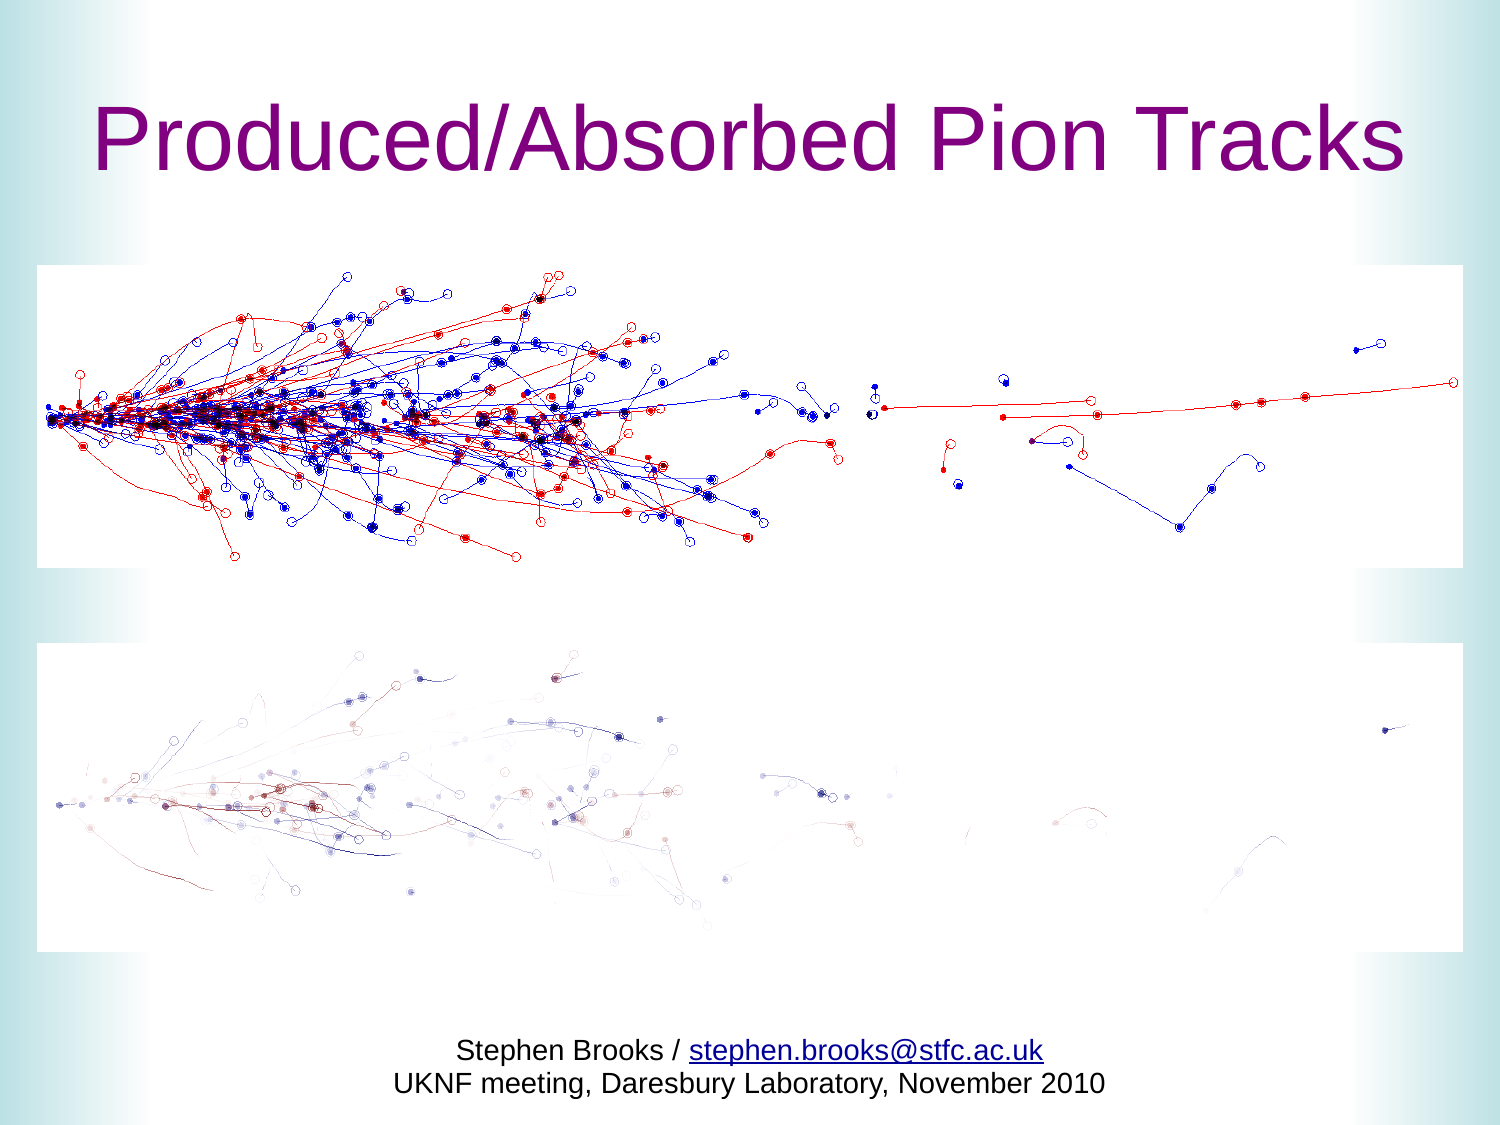

# Produced/Absorbed Pion Tracks
LAS
Forward calorimeter